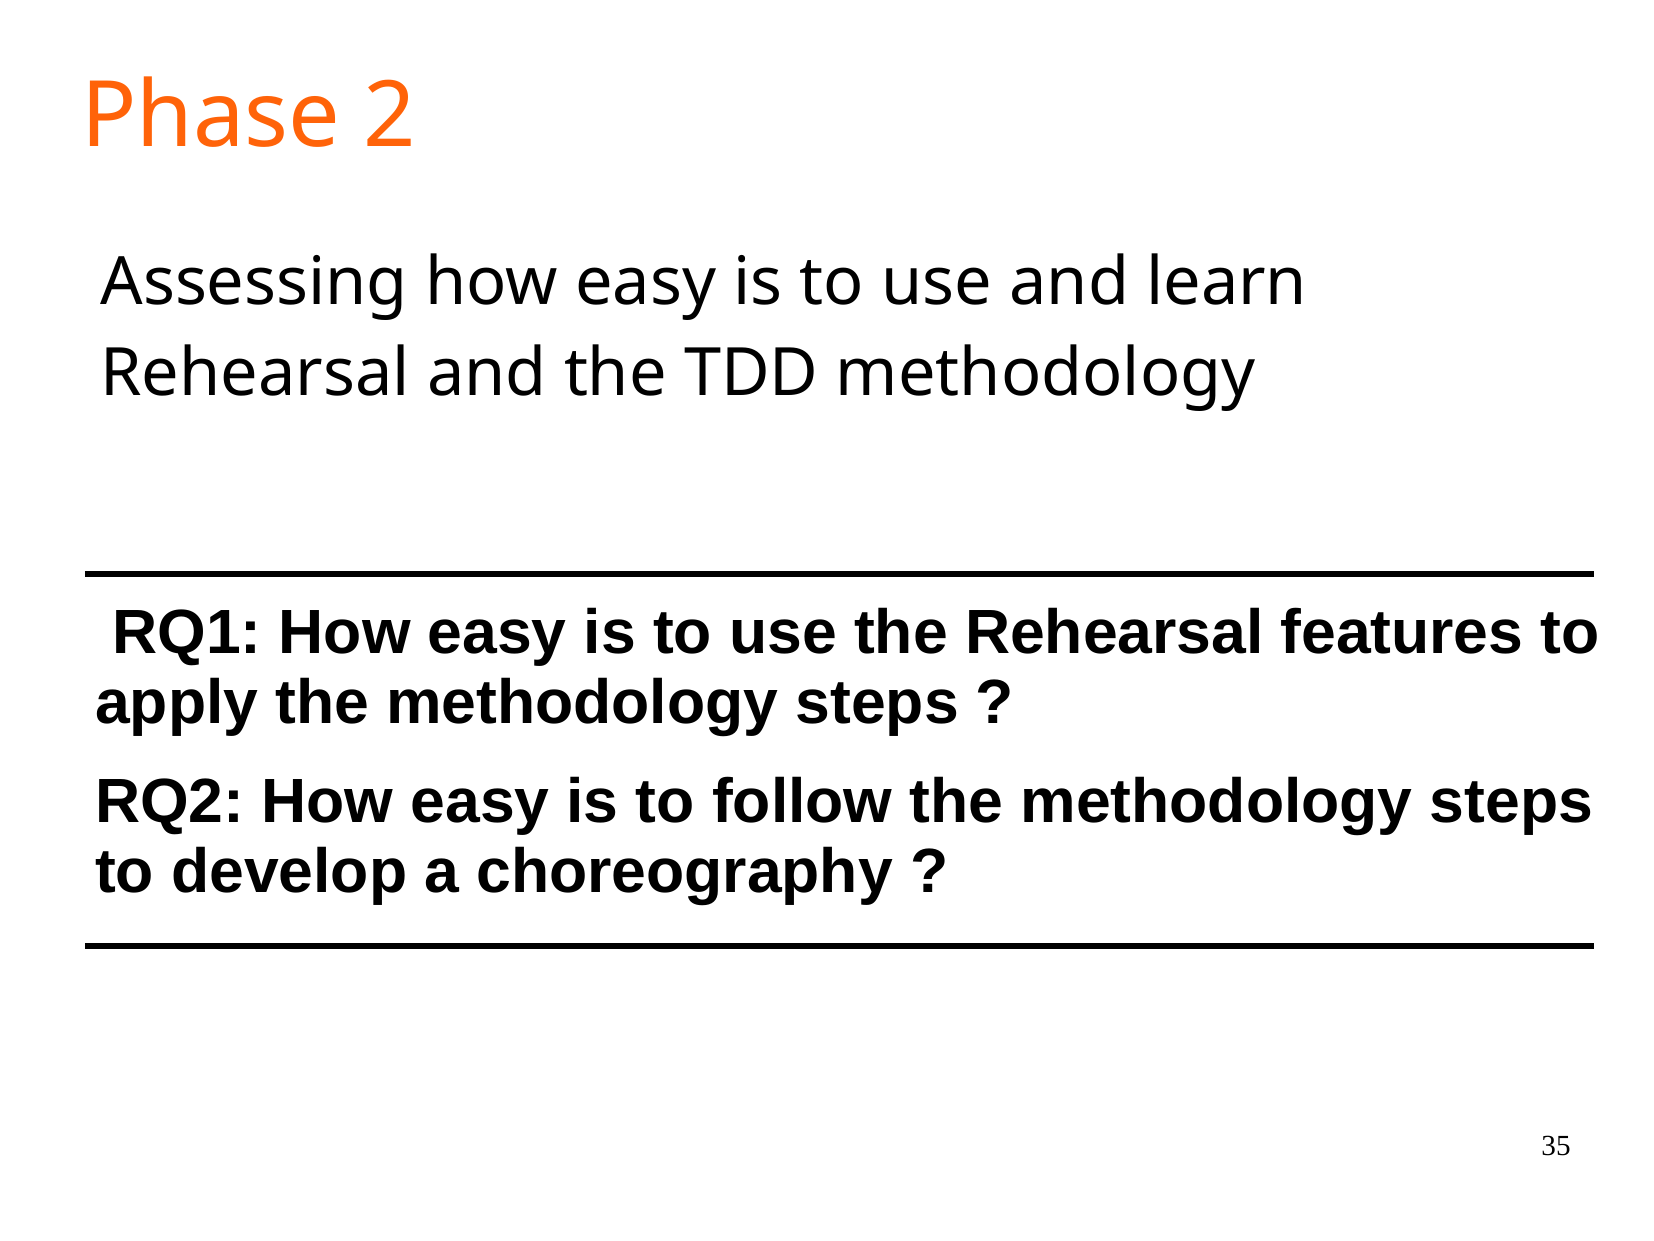

Phase 2
Assessing how easy is to use and learn Rehearsal and the TDD methodology
# RQ1: How easy is to use the Rehearsal features to apply the methodology steps ?
RQ2: How easy is to follow the methodology steps to develop a choreography ?
35